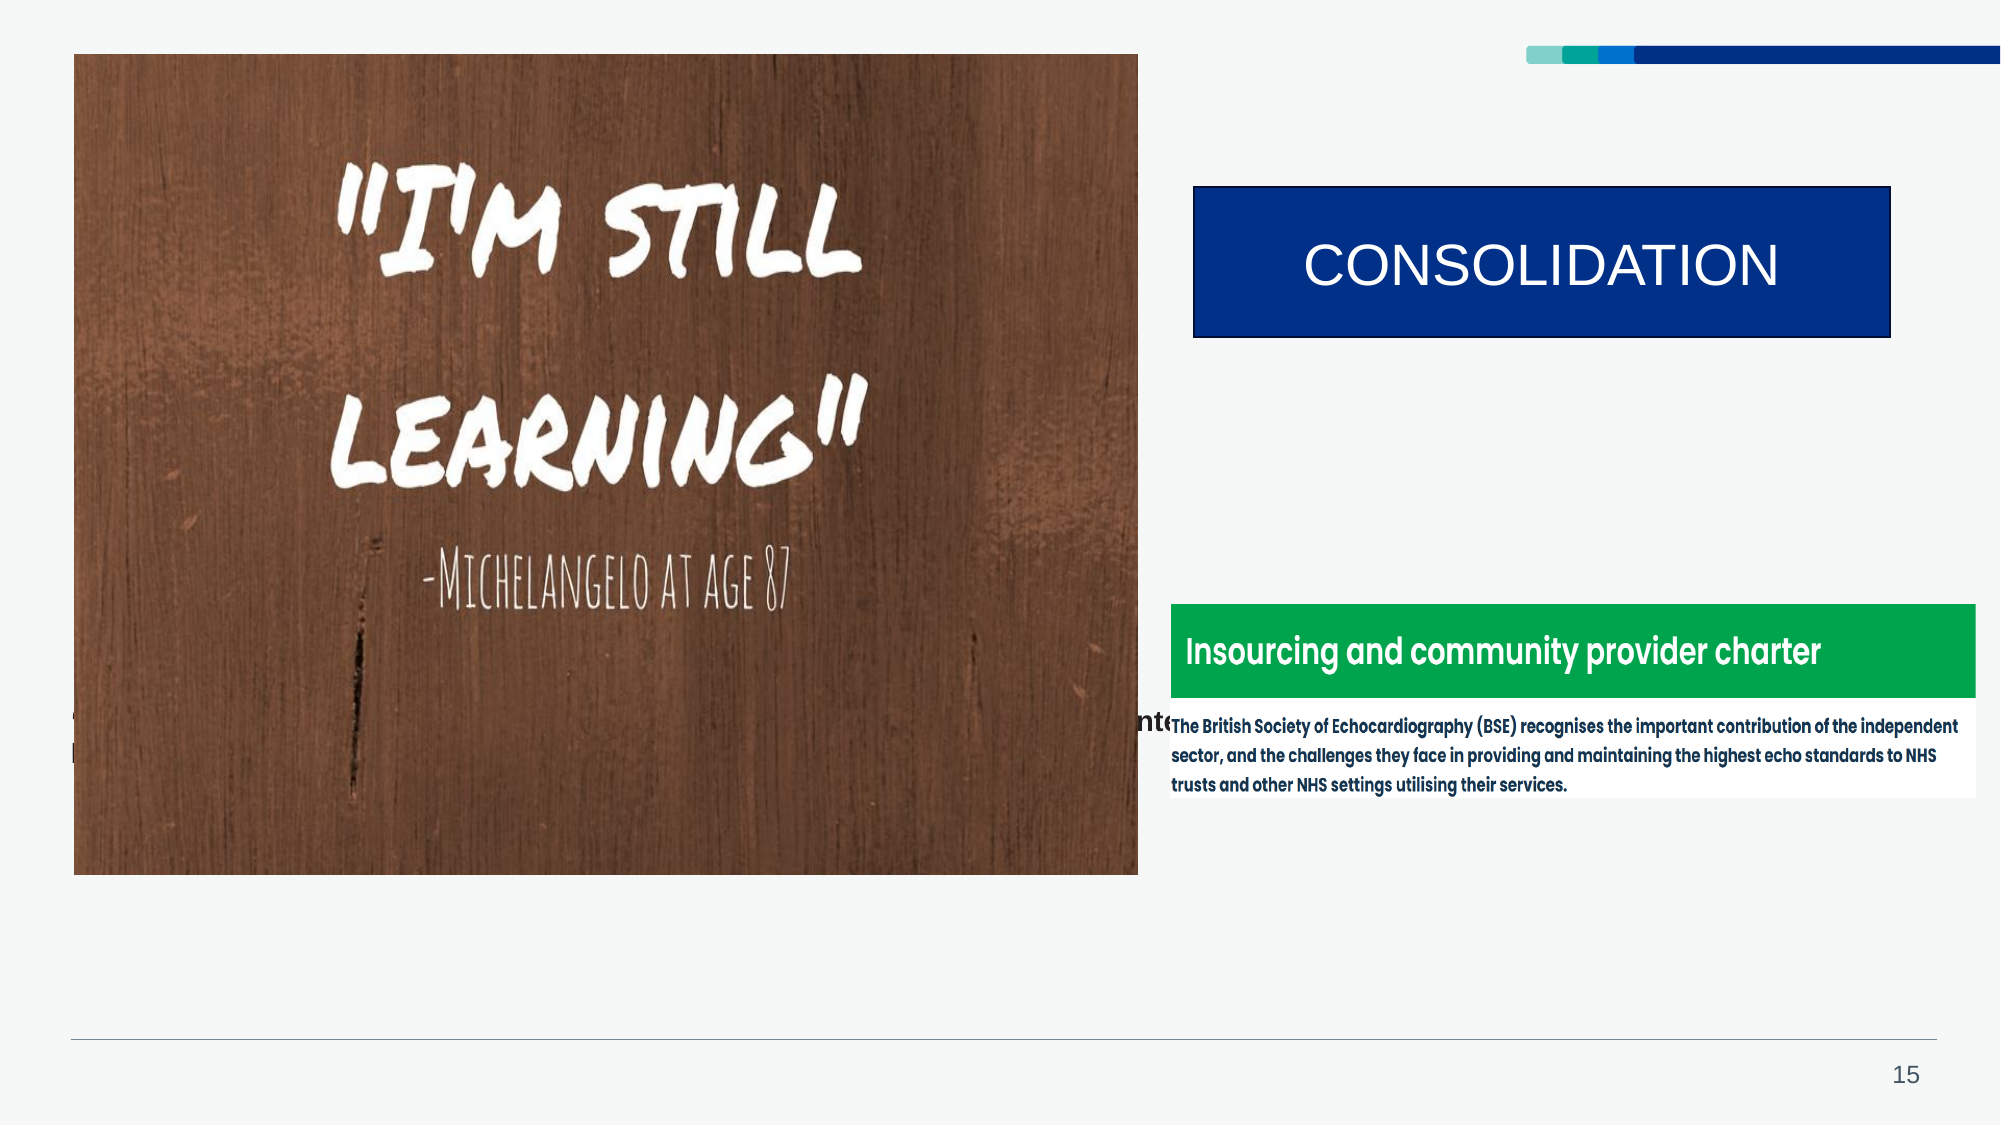

CONSOLIDATION
# “Accreditation is a minimum requirement and cannot be regarded as a guarantee of competence.” BSE Accreditation pack